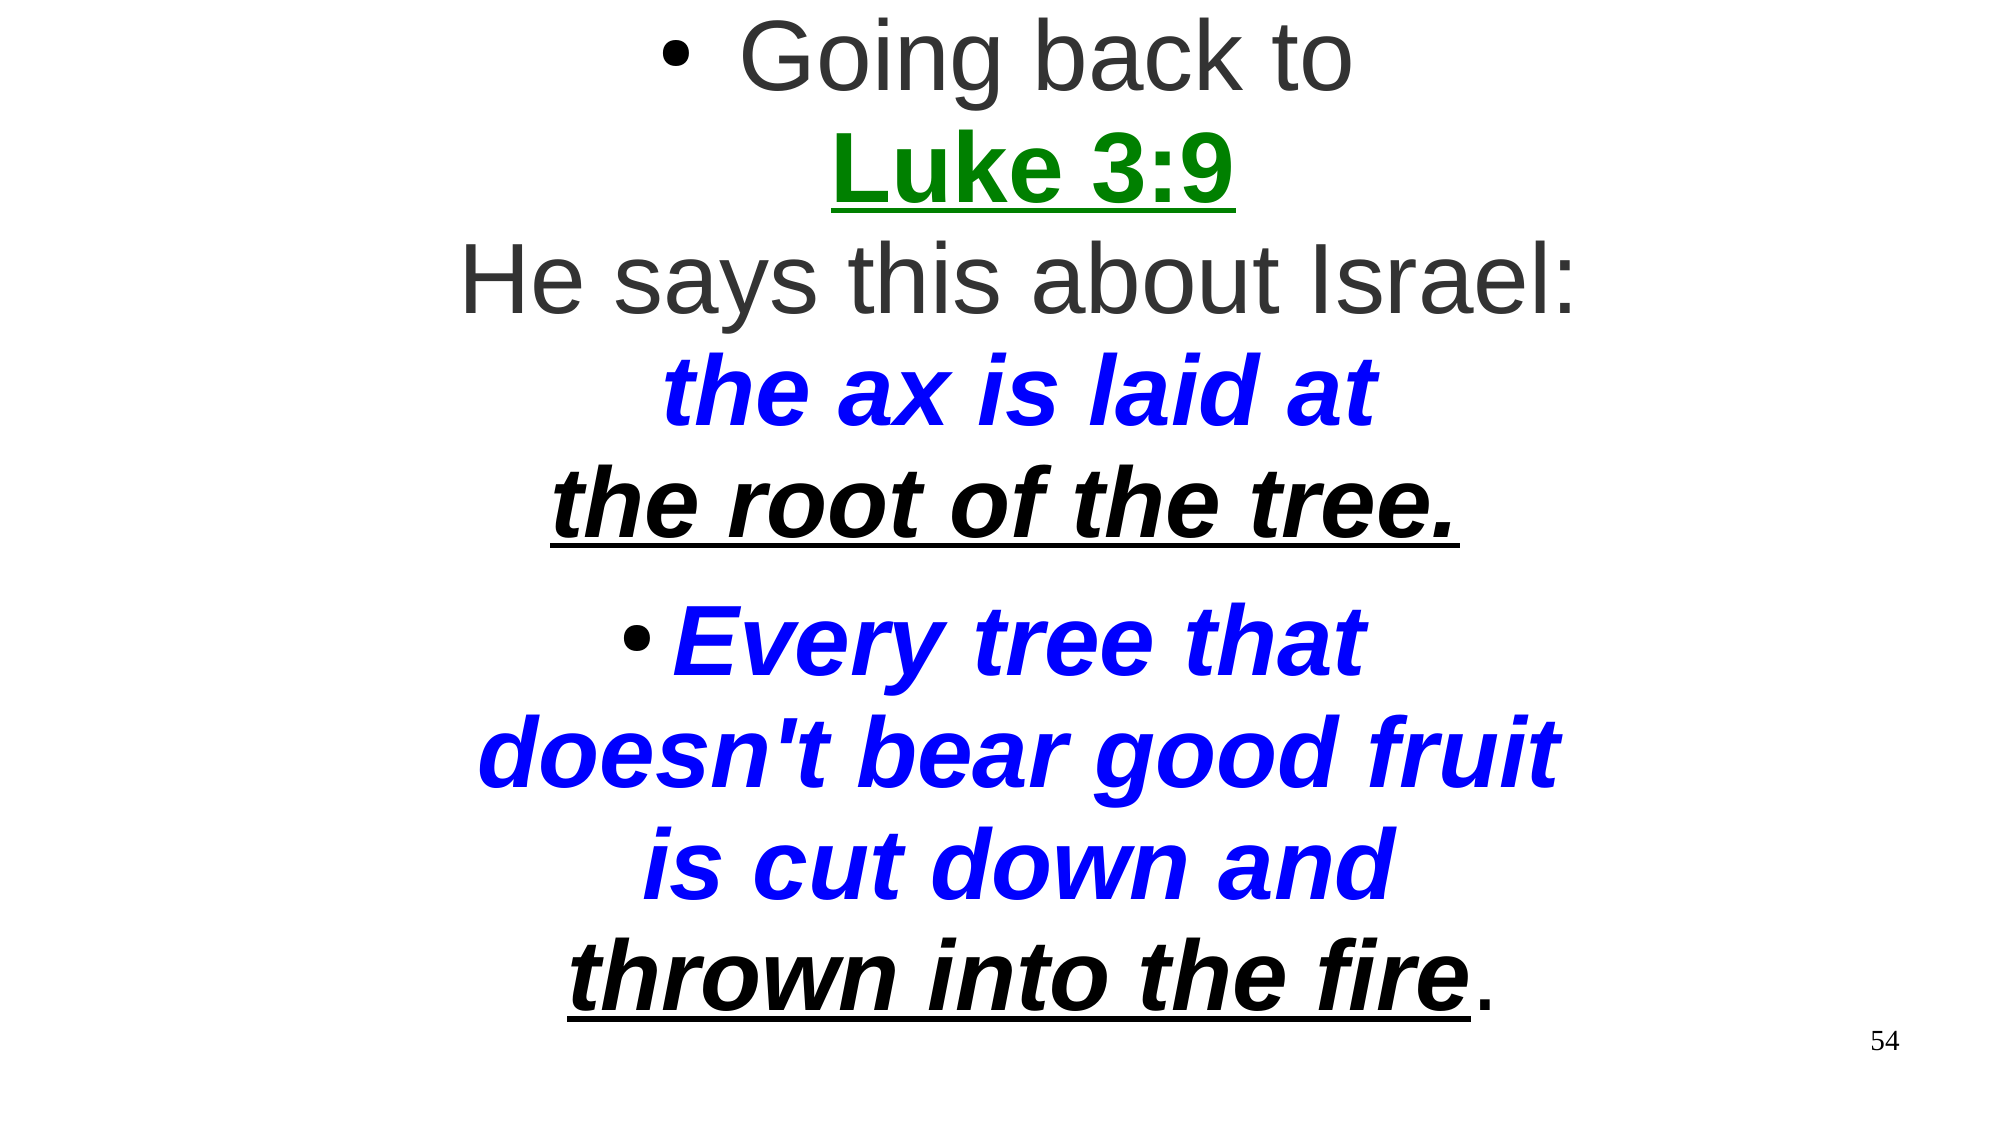

# Going back to Luke 3:9 He says this about Israel: the ax is laid at the root of the tree.
Every tree that
doesn't bear good fruit
is cut down and
thrown into the fire.
54